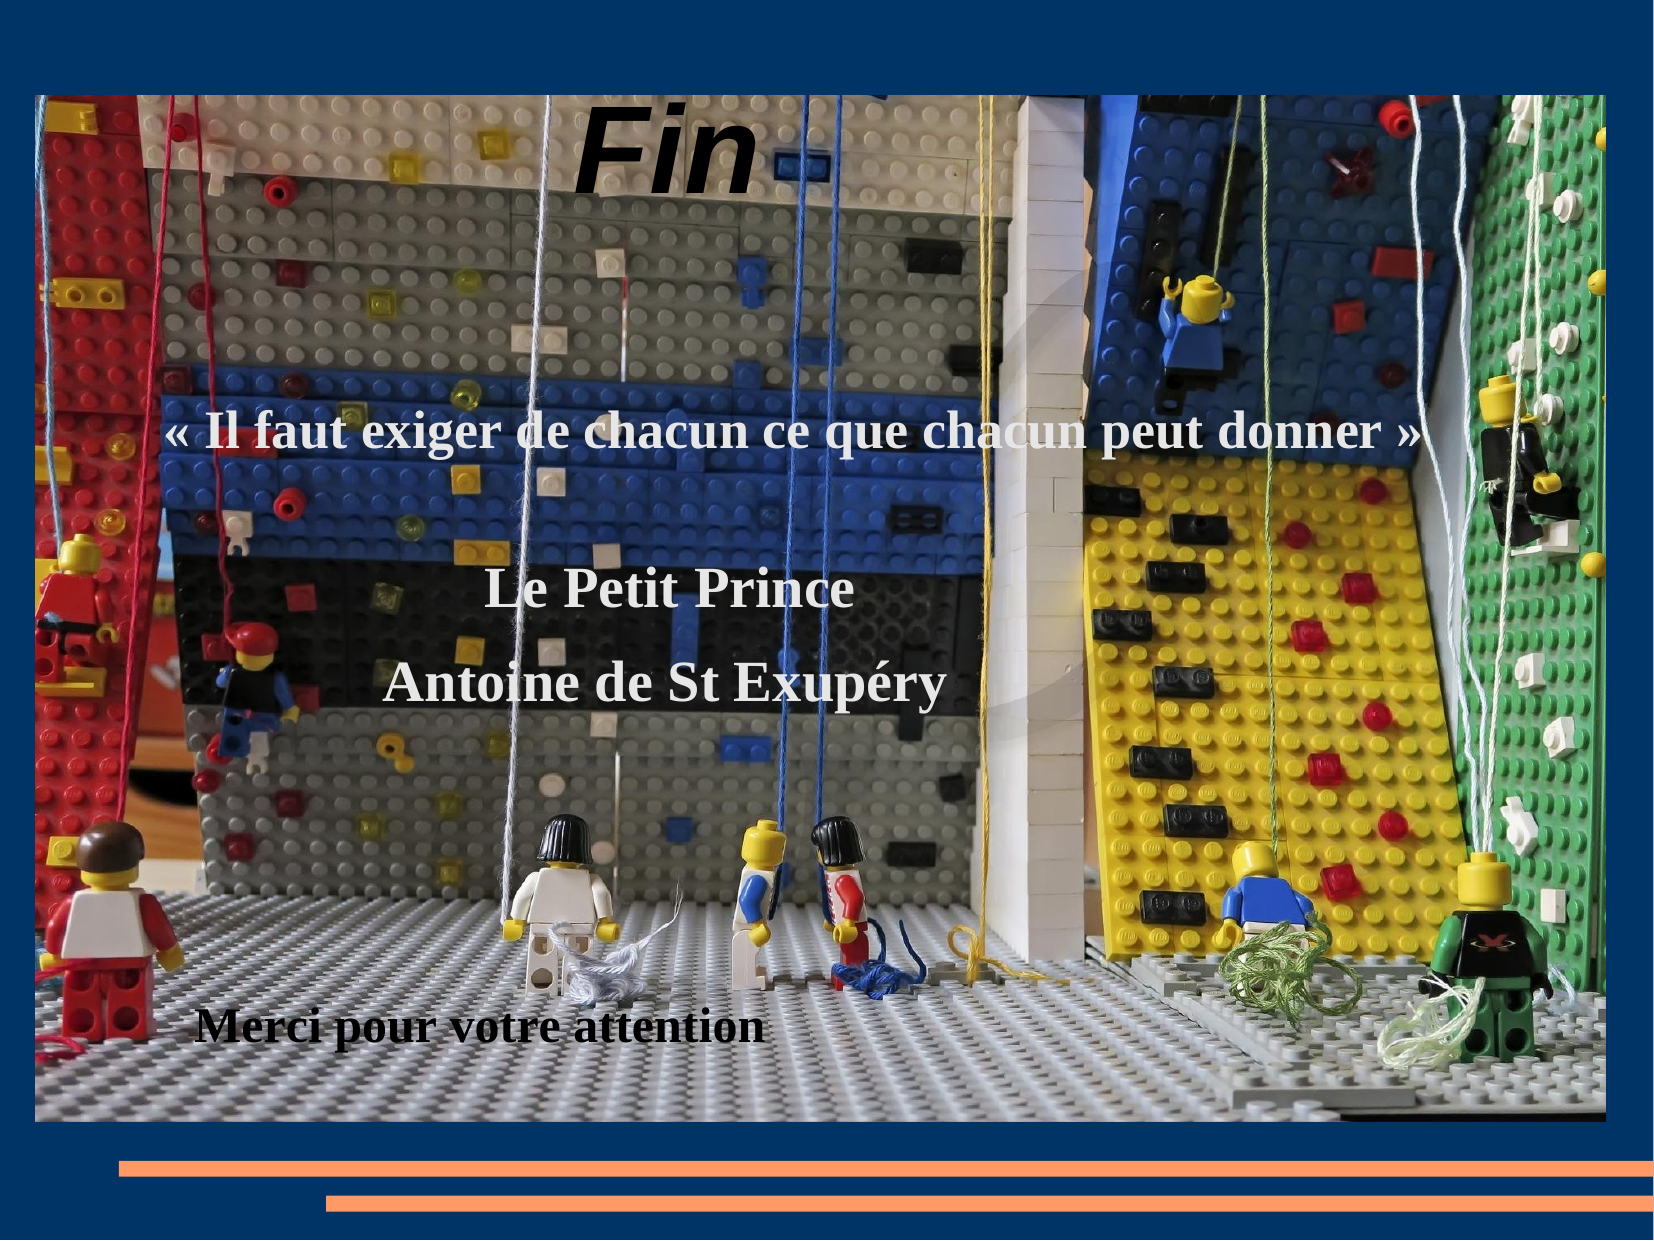

# Fin
 « Il faut exiger de chacun ce que chacun peut donner »
 Le Petit Prince
 Antoine de St Exupéry
Merci pour votre attention